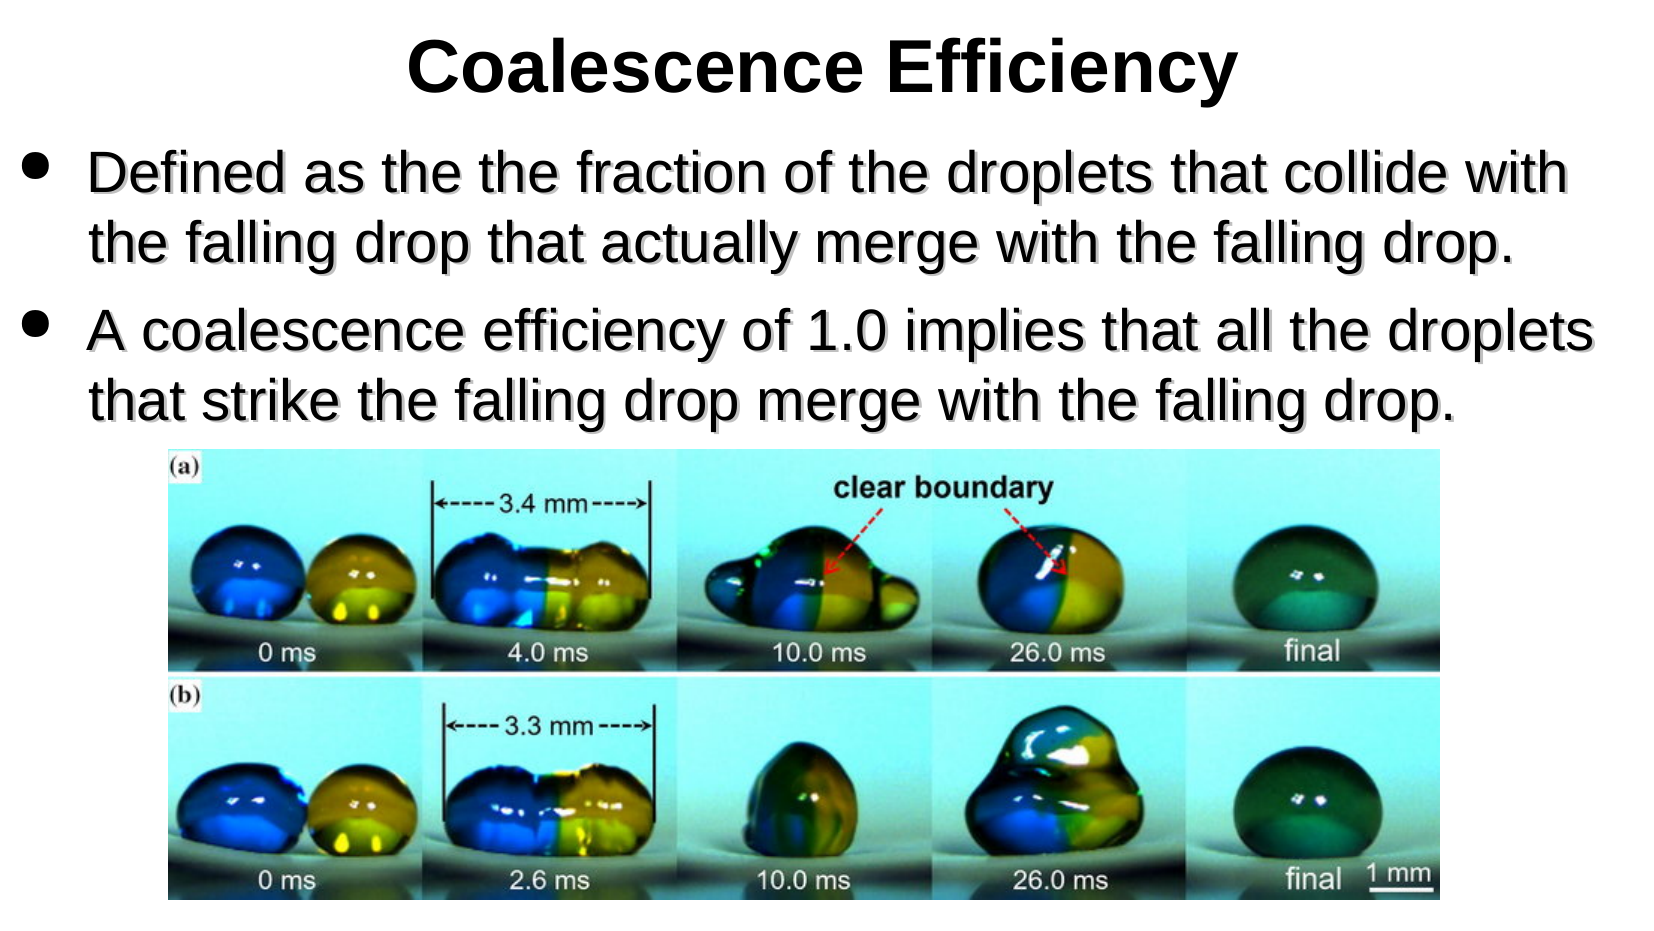

# Coalescence Efficiency
 Defined as the the fraction of the droplets that collide with the falling drop that actually merge with the falling drop.
 A coalescence efficiency of 1.0 implies that all the droplets that strike the falling drop merge with the falling drop.
Condensation Produces Drops to Small to Precipitate